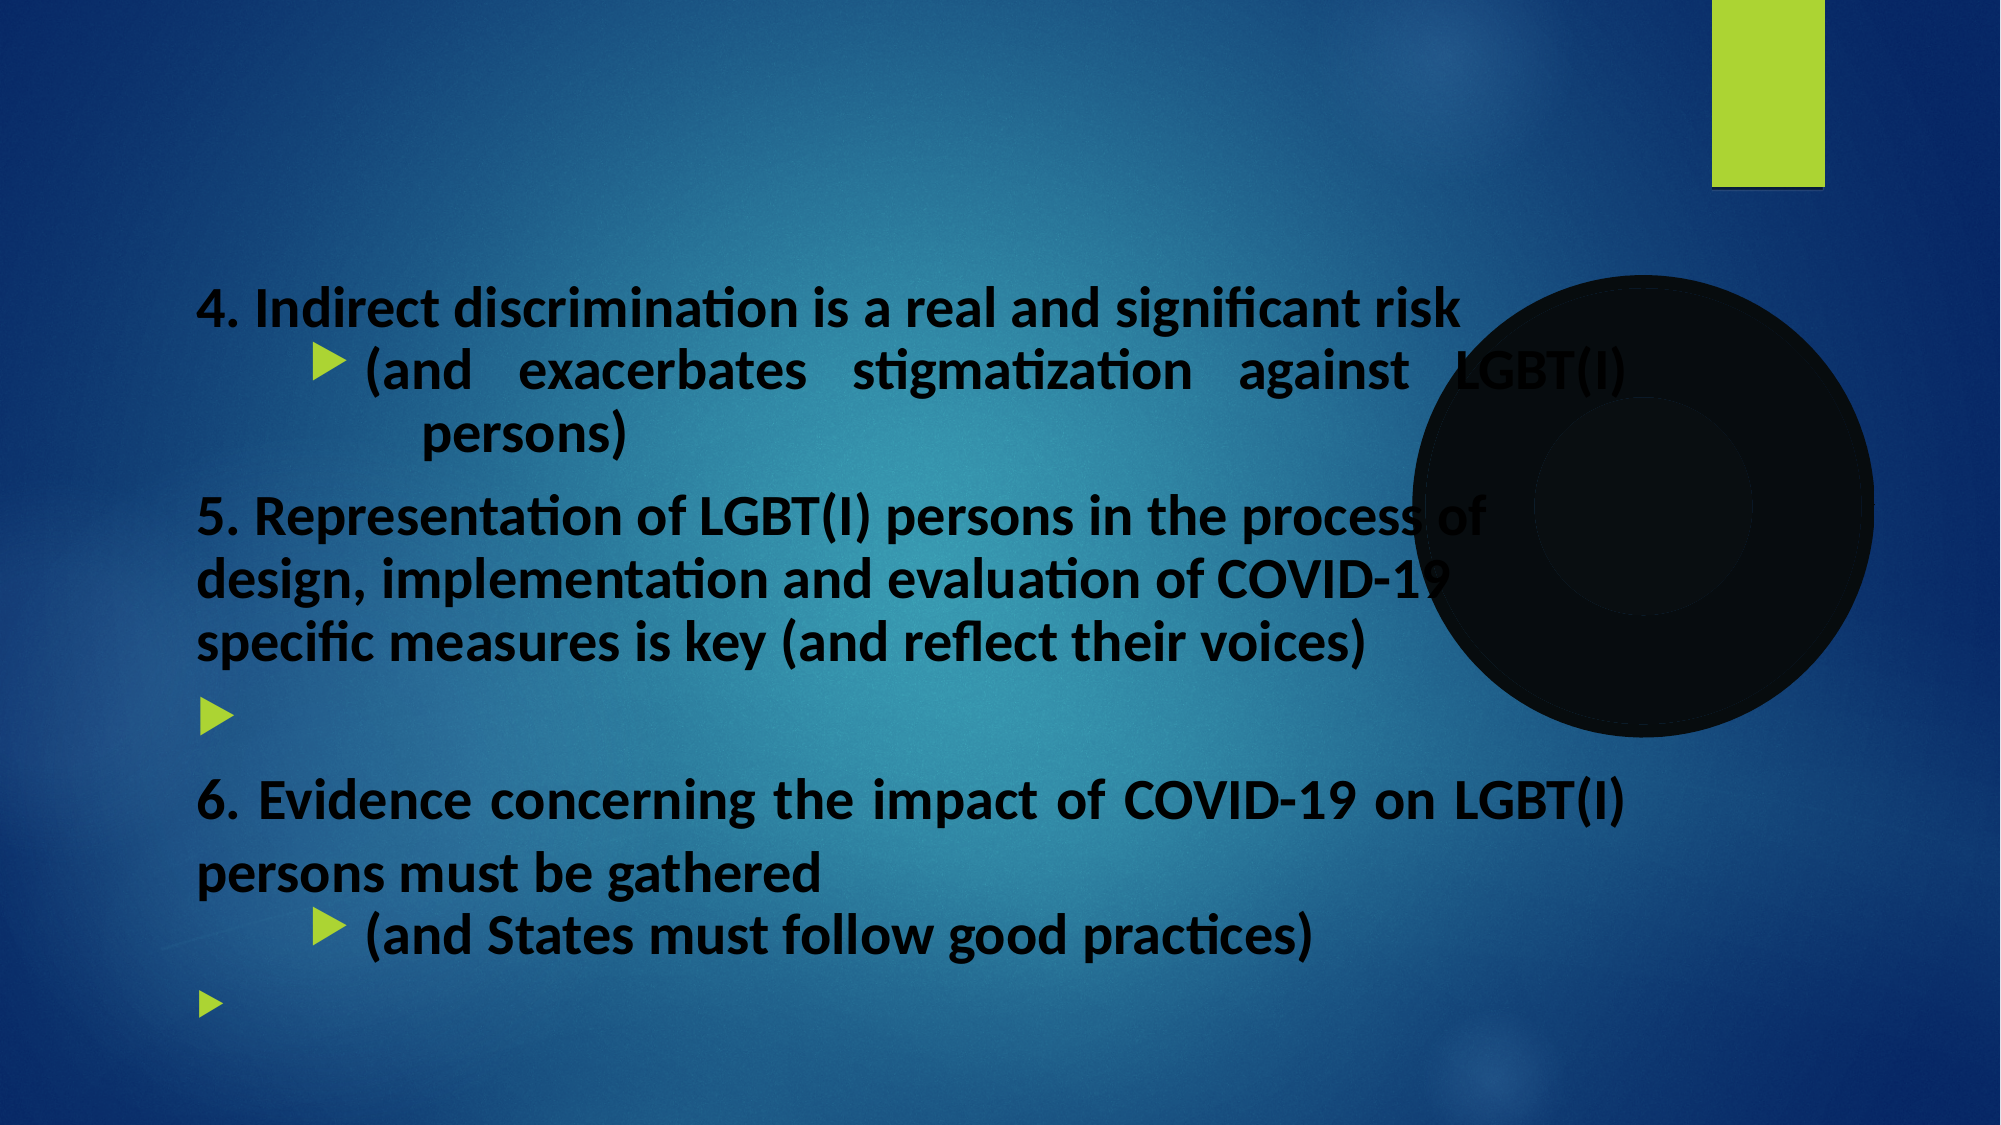

#
4. Indirect discrimination is a real and significant risk
(and exacerbates stigmatization against LGBT(I) persons)
5. Representation of LGBT(I) persons in the process of design, implementation and evaluation of COVID-19 specific measures is key (and reflect their voices)
6. Evidence concerning the impact of COVID-19 on LGBT(I) persons must be gathered
(and States must follow good practices)